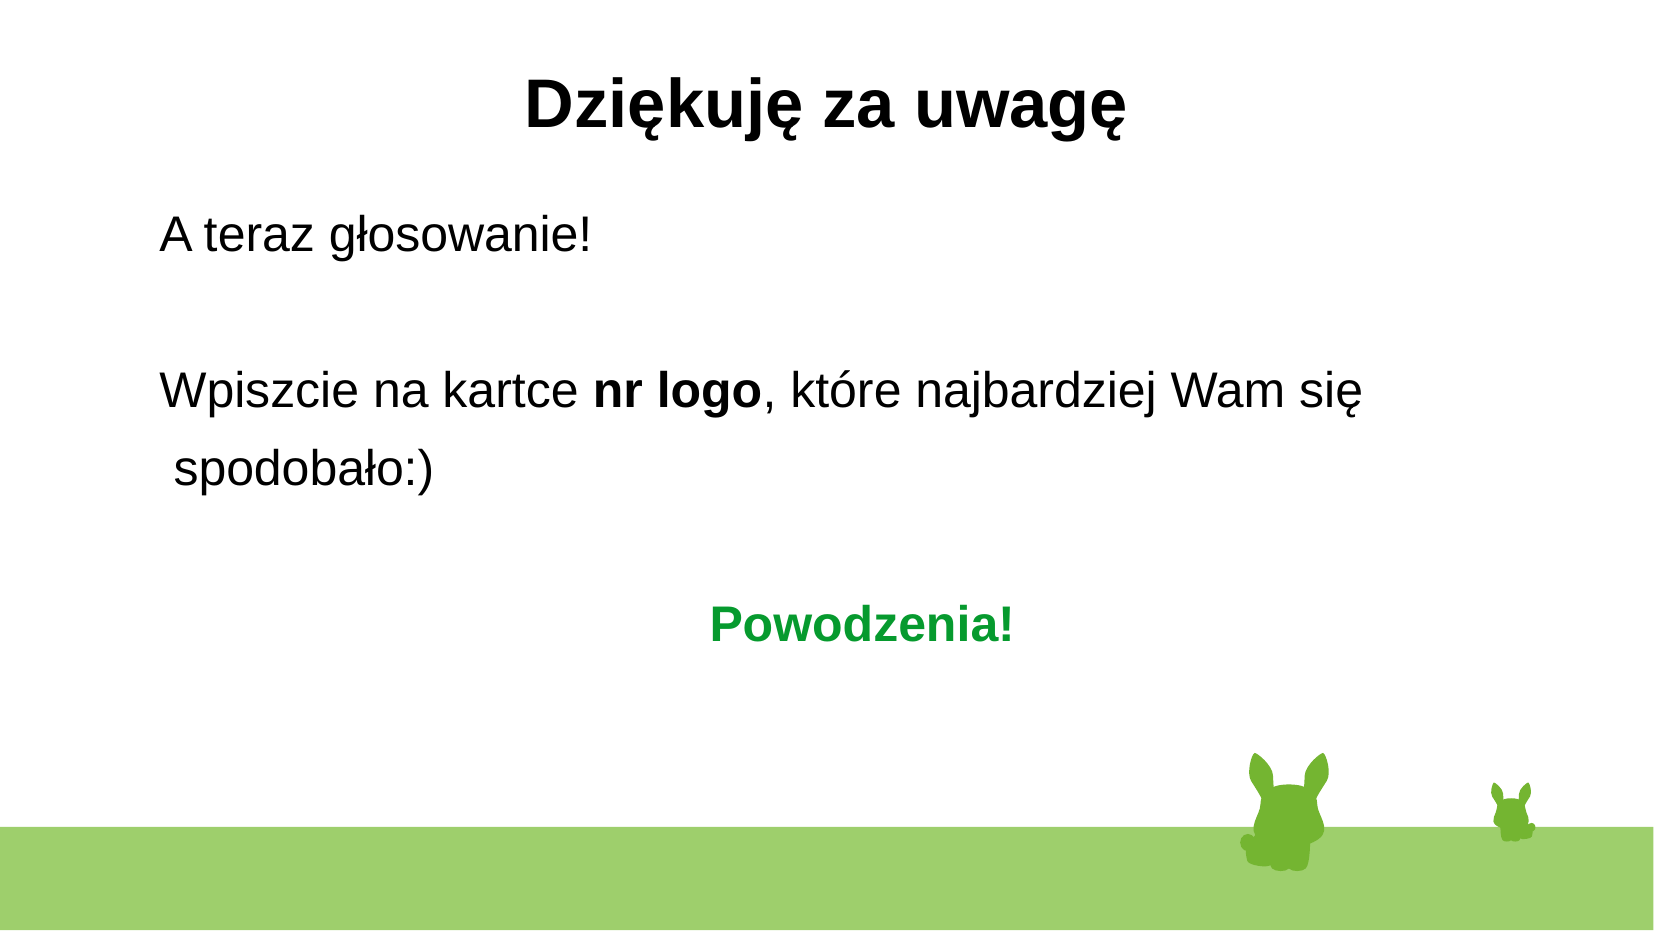

# Dziękuję za uwagę
A teraz głosowanie!
Wpiszcie na kartce nr logo, które najbardziej Wam się
 spodobało:)
Powodzenia!